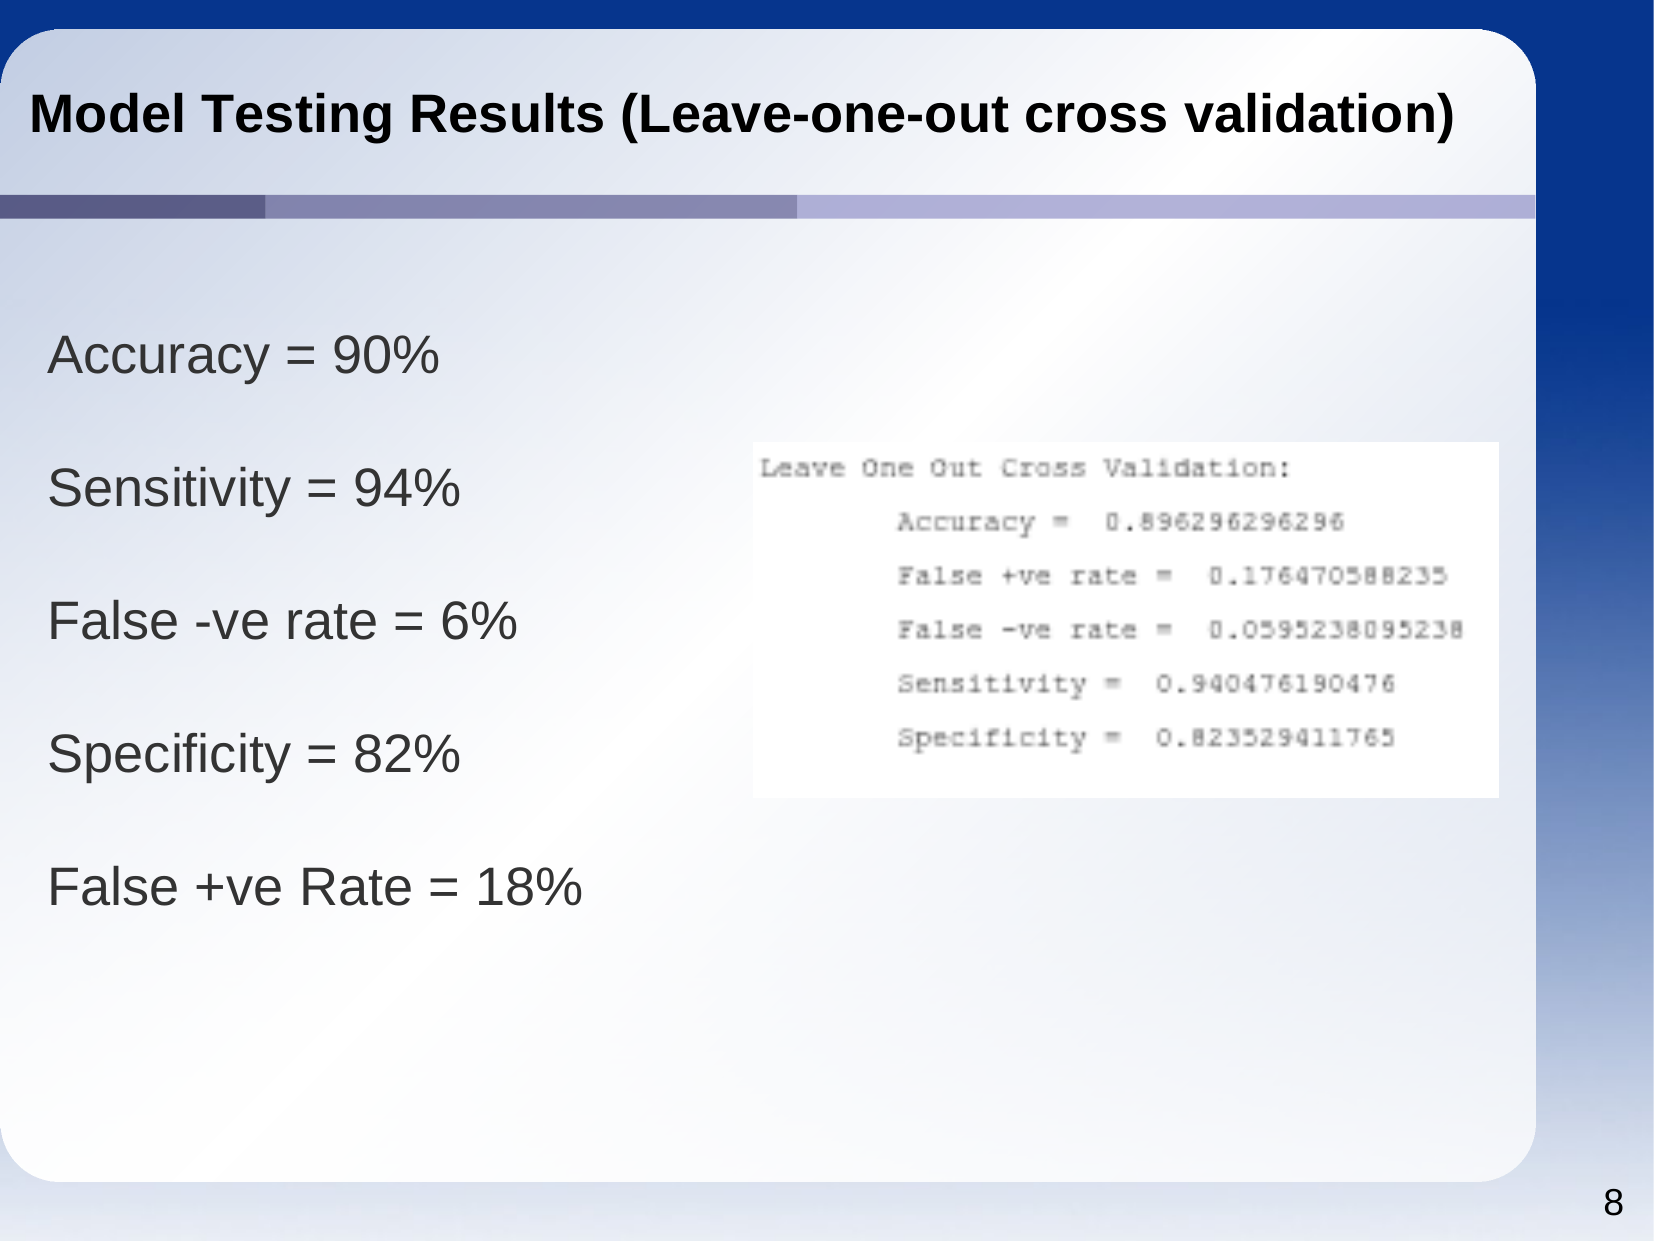

# Model Testing Results (Leave-one-out cross validation)
Accuracy = 90%
Sensitivity = 94%
False -ve rate = 6%
Specificity = 82%
False +ve Rate = 18%
8